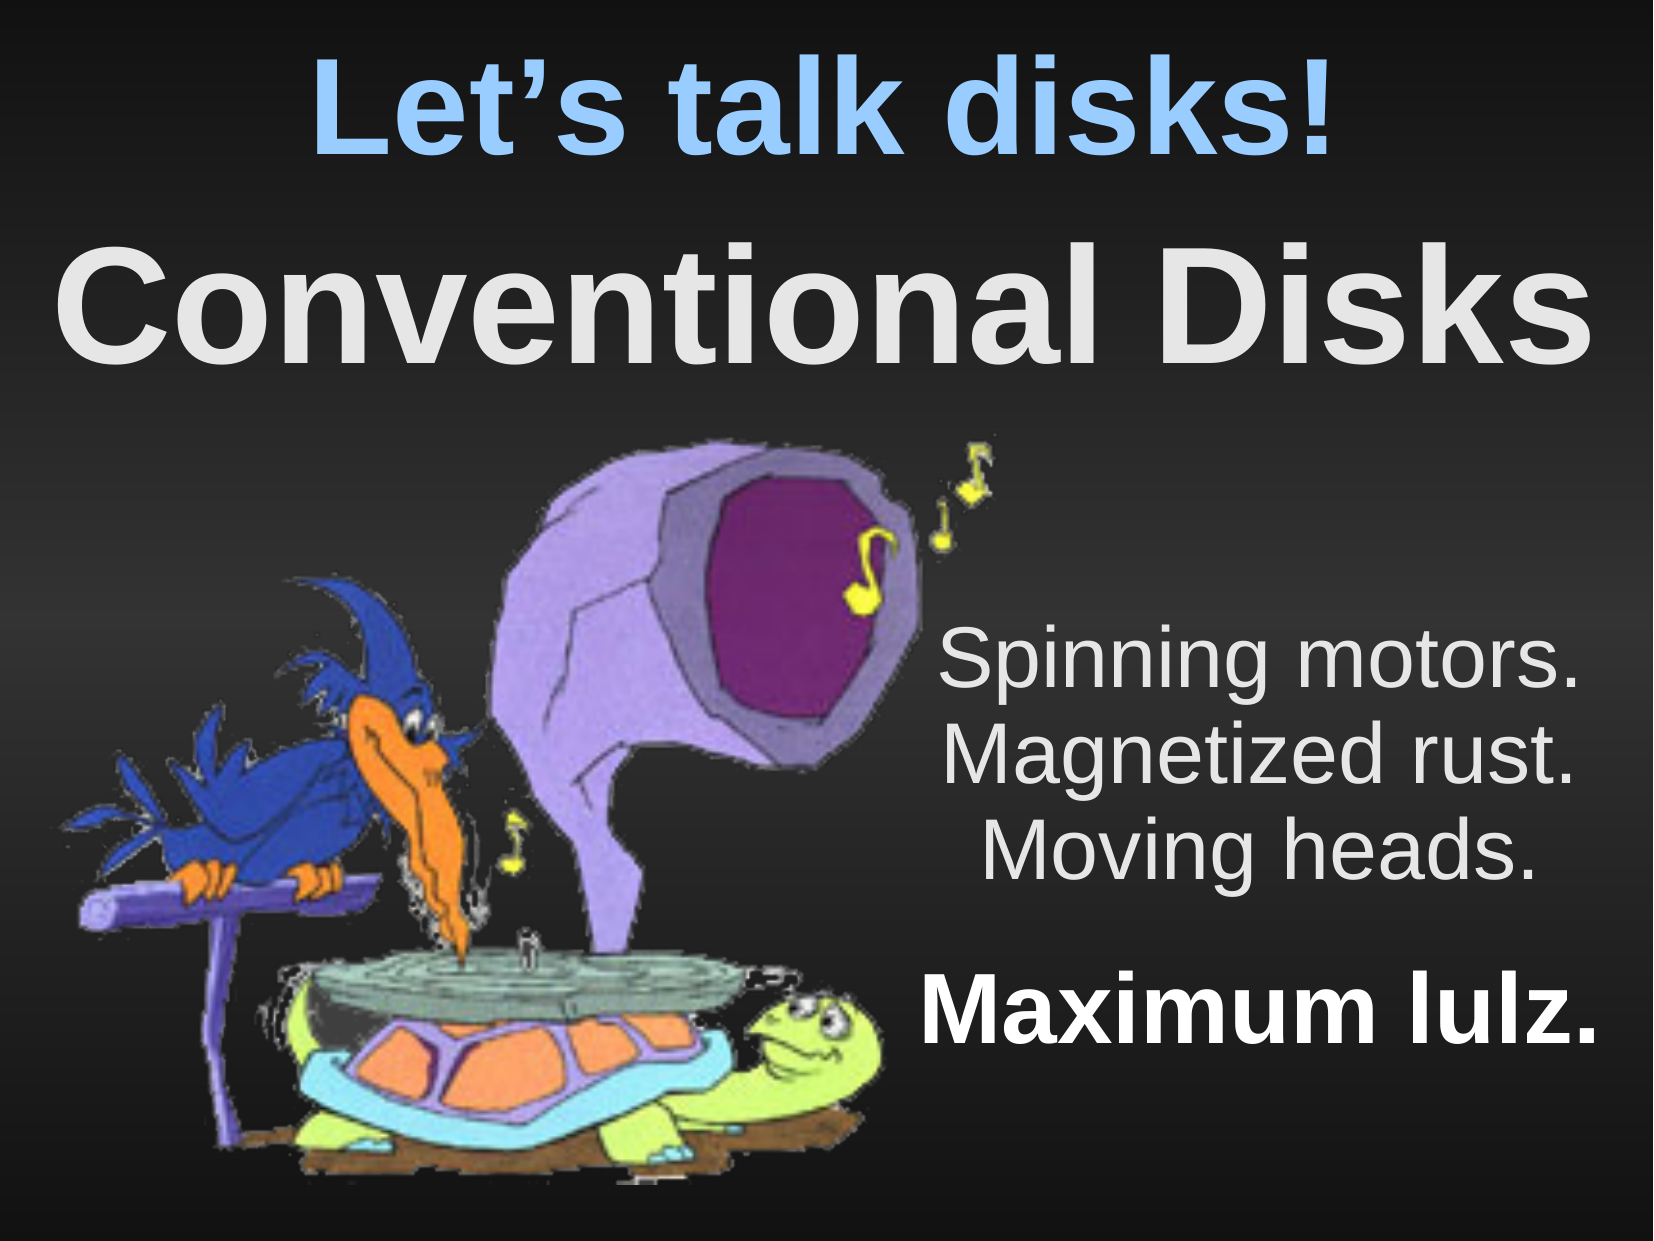

# Let’s talk disks!
Conventional Disks
Spinning motors. Magnetized rust.
Moving heads.
Maximum lulz.